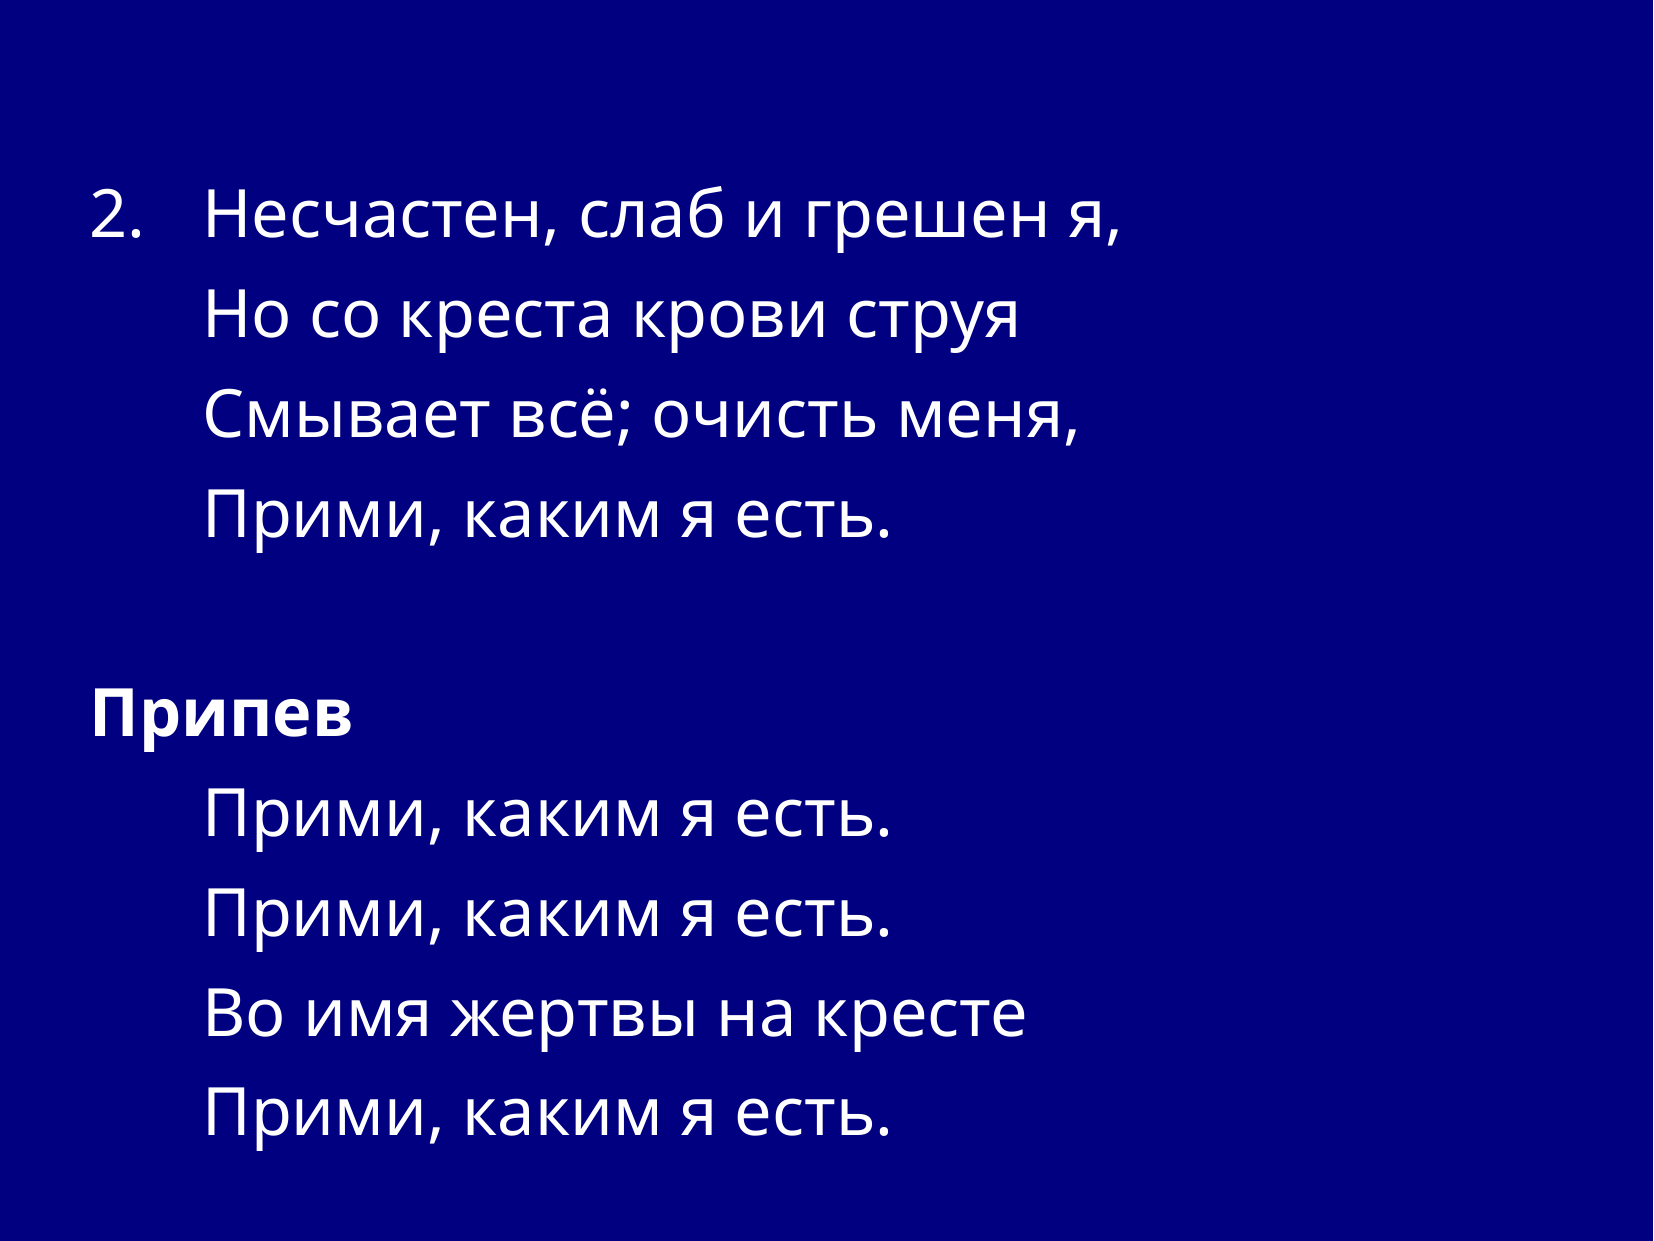

2.	Несчастен, слаб и грешен я,
	Но со креста крови струя
	Смывает всё; очисть меня,
	Прими, каким я есть.
Припев
	Прими, каким я есть.
	Прими, каким я есть.
	Во имя жертвы на кресте
	Прими, каким я есть.